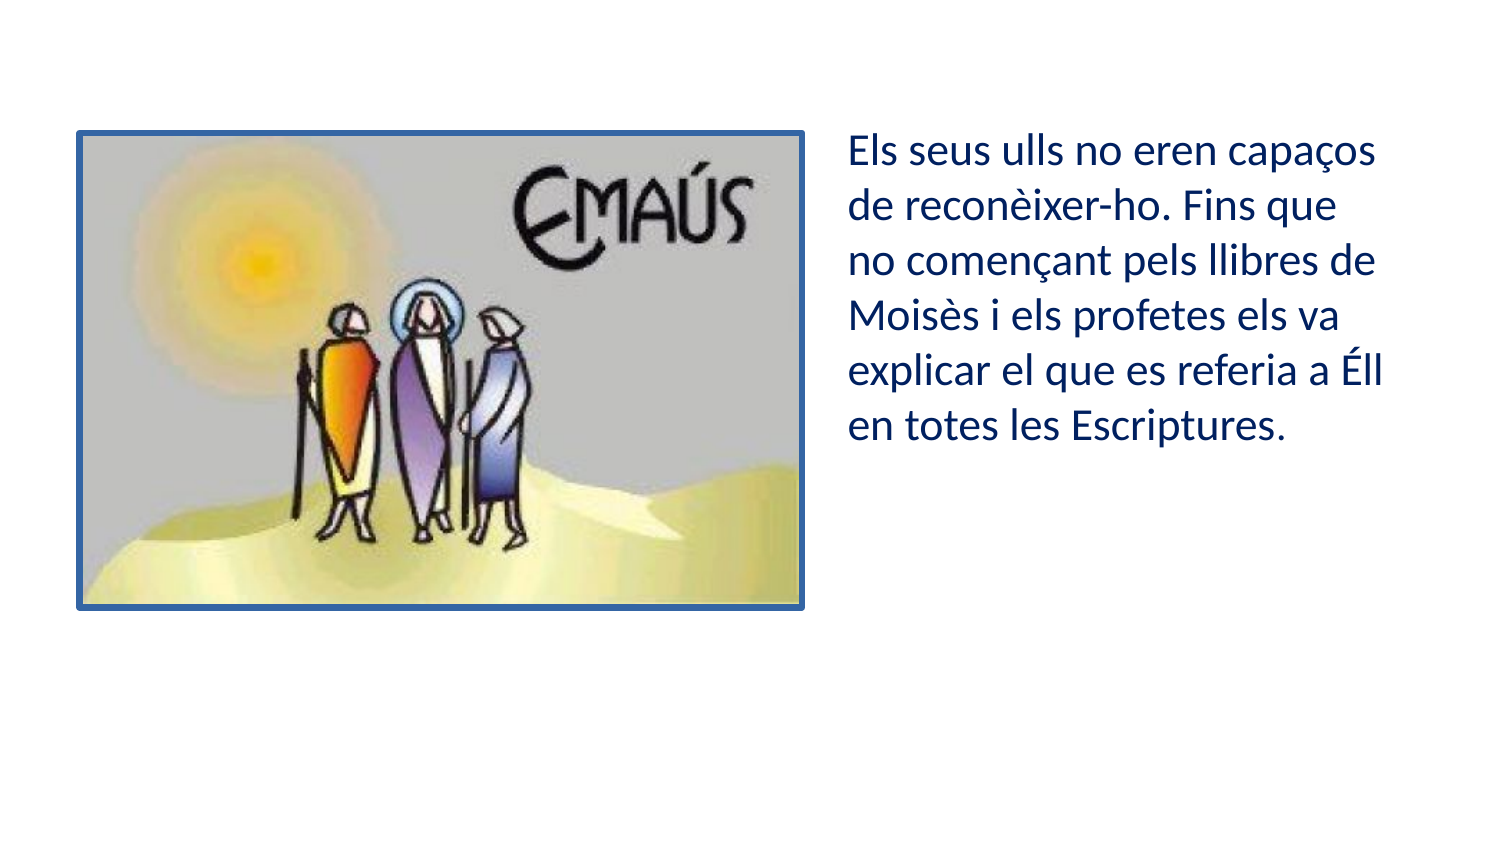

Els seus ulls no eren capaços de reconèixer-ho. Fins que no començant pels llibres de Moisès i els profetes els va explicar el que es referia a Éll en totes les Escriptures.